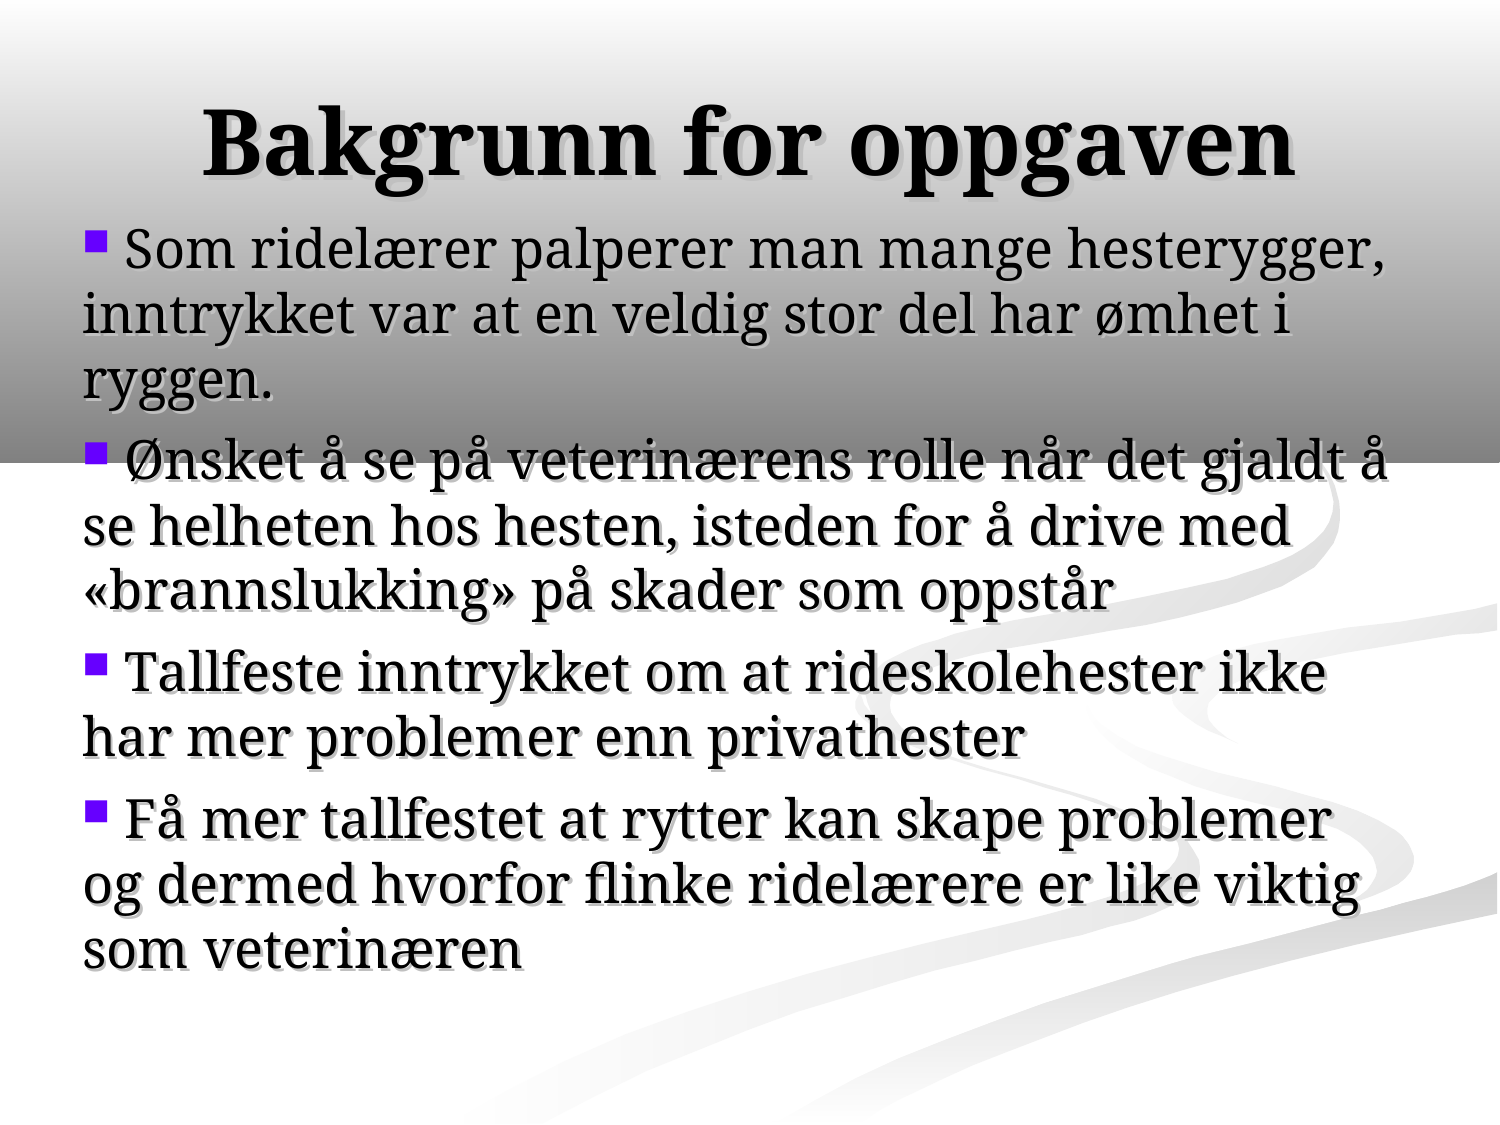

# Bakgrunn for oppgaven
 Som ridelærer palperer man mange hesterygger, inntrykket var at en veldig stor del har ømhet i ryggen.
 Ønsket å se på veterinærens rolle når det gjaldt å se helheten hos hesten, isteden for å drive med «brannslukking» på skader som oppstår
 Tallfeste inntrykket om at rideskolehester ikke har mer problemer enn privathester
 Få mer tallfestet at rytter kan skape problemer og dermed hvorfor flinke ridelærere er like viktig som veterinæren